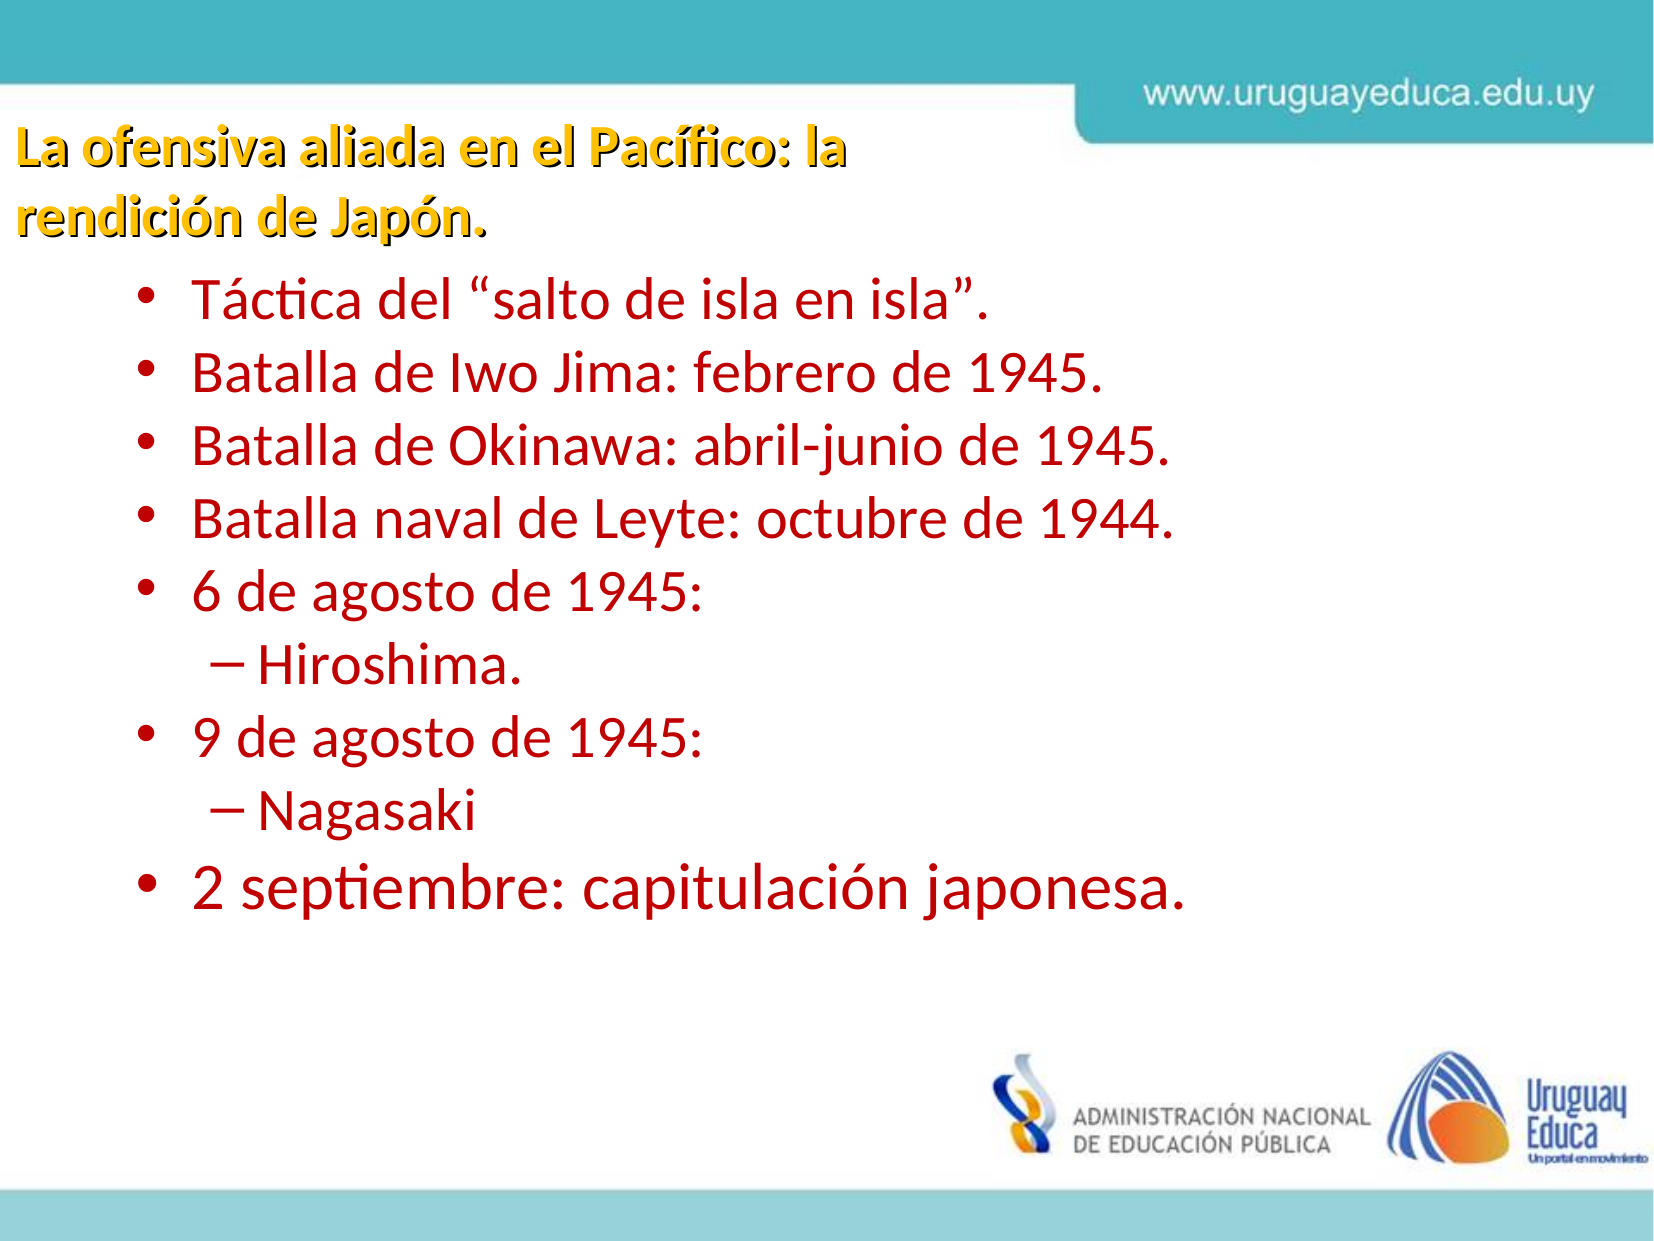

# La ofensiva aliada en el Pacífico: la rendición de Japón.
Táctica del “salto de isla en isla”.
Batalla de Iwo Jima: febrero de 1945.
Batalla de Okinawa: abril-junio de 1945.
Batalla naval de Leyte: octubre de 1944.
6 de agosto de 1945:
Hiroshima.
9 de agosto de 1945:
Nagasaki
2 septiembre: capitulación japonesa.